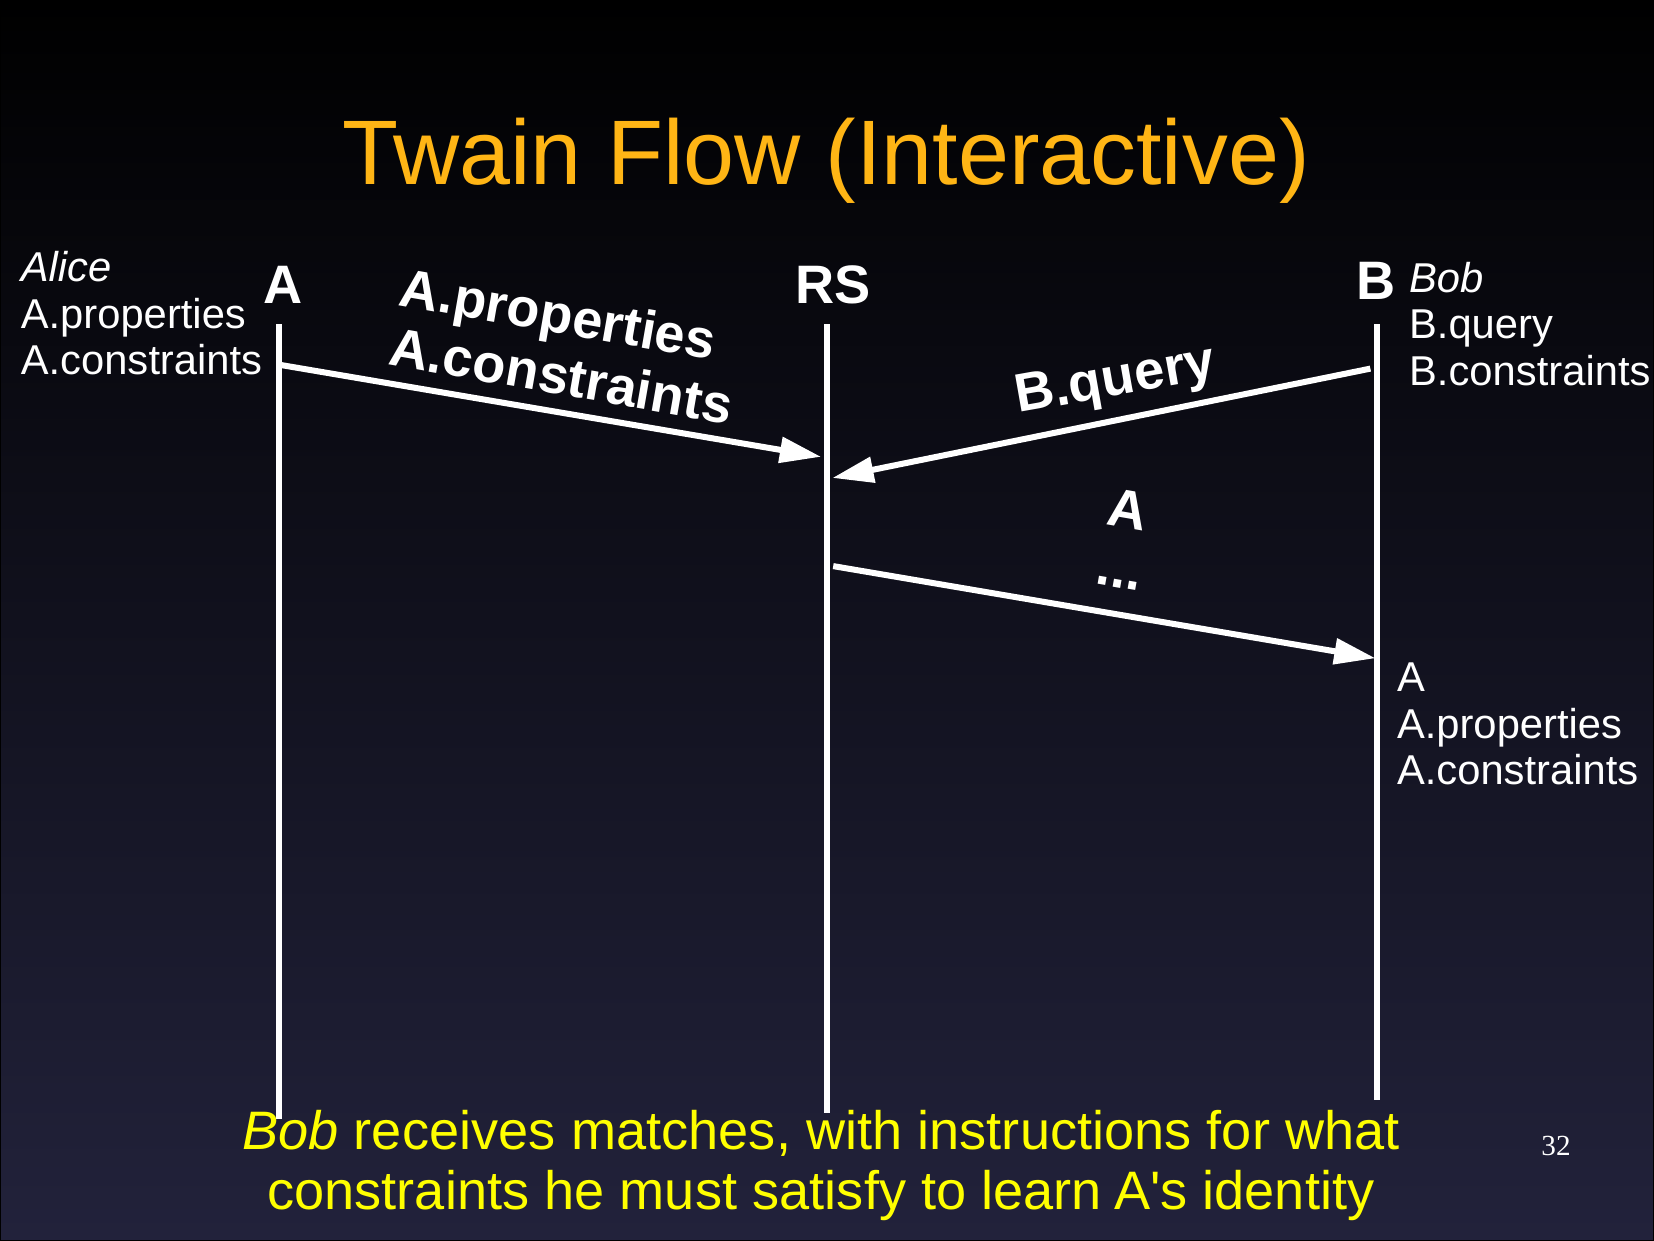

# Twain Flow (Interactive)
Alice
A.properties
A.constraints
Bob
B.query
B.constraints
B
A
RS
A.properties
A.constraints
B.query
A
...
A
A.properties
A.constraints
Bob receives matches, with instructions for what
constraints he must satisfy to learn A's identity
32